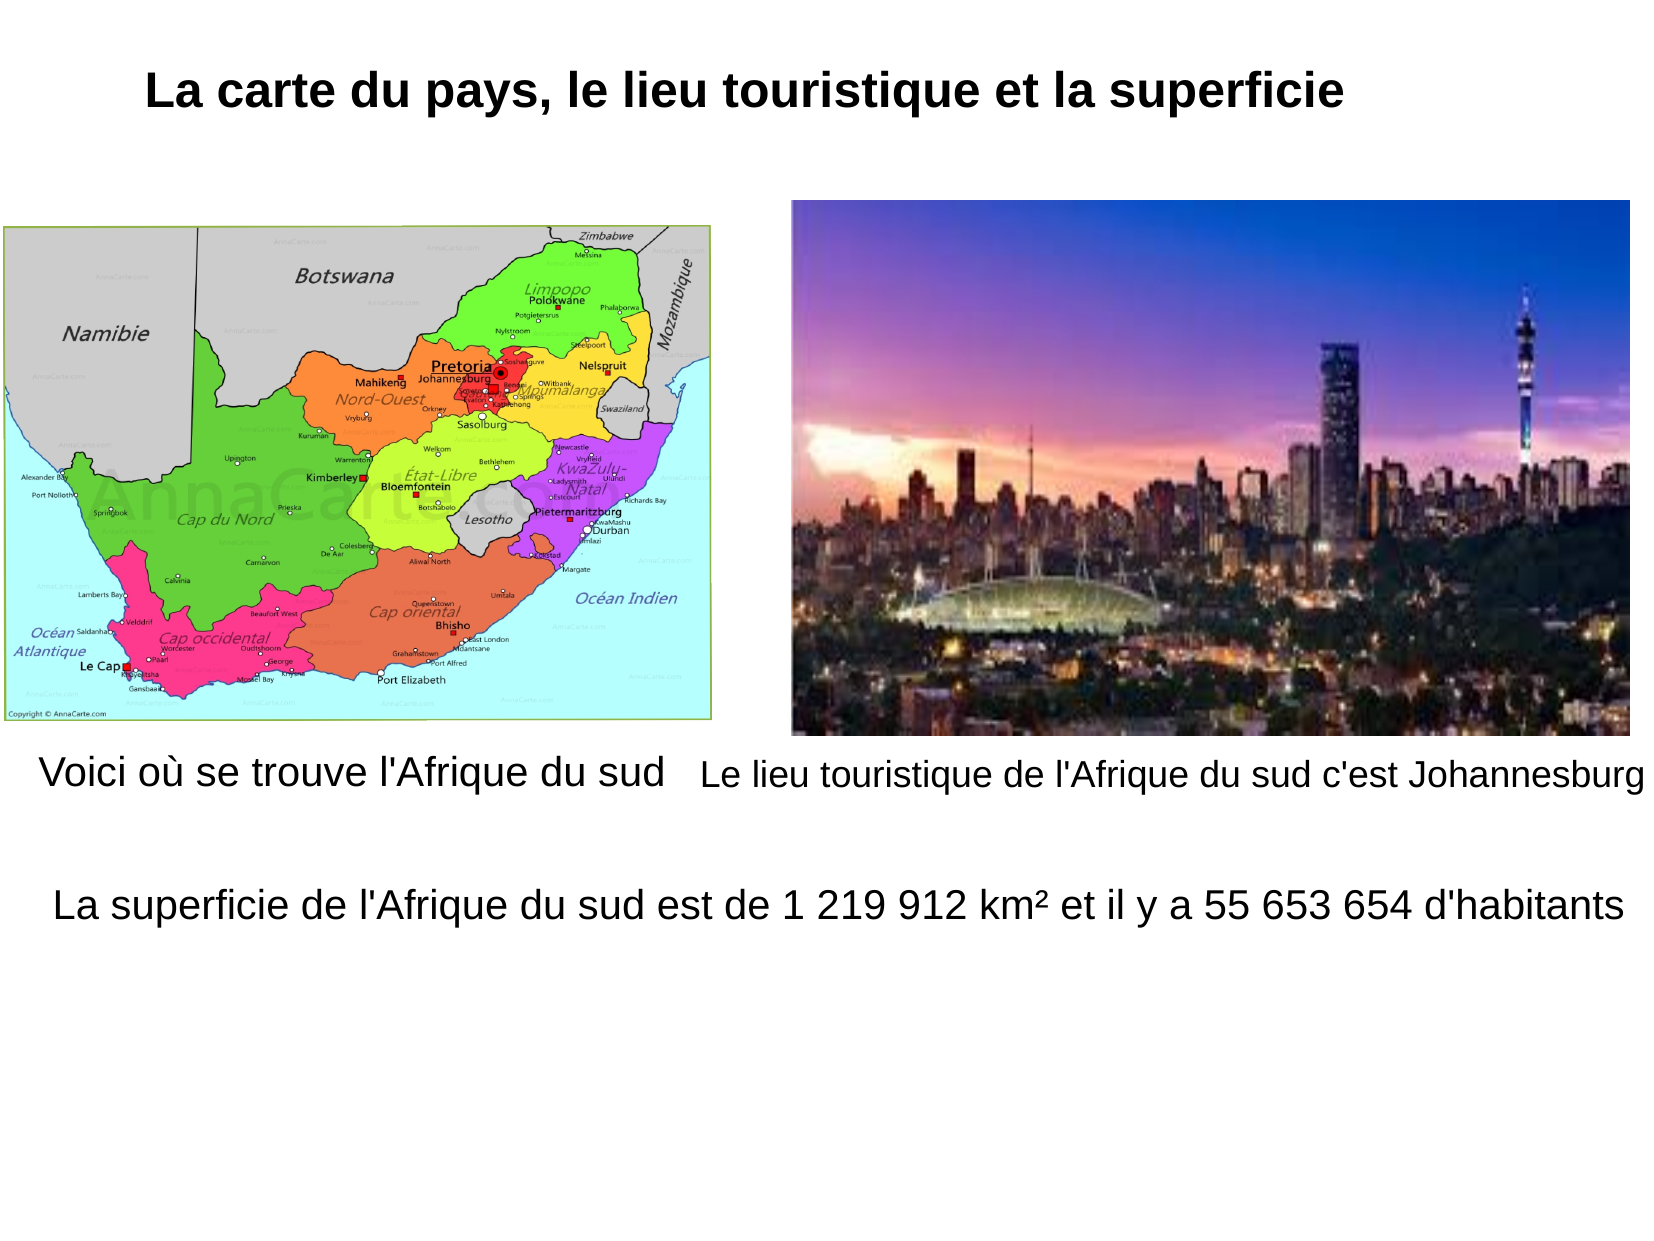

La carte du pays, le lieu touristique et la superficie
Voici où se trouve l'Afrique du sud
Le lieu touristique de l'Afrique du sud c'est Johannesburg
La superficie de l'Afrique du sud est de 1 219 912 km² et il y a 55 653 654 d'habitants